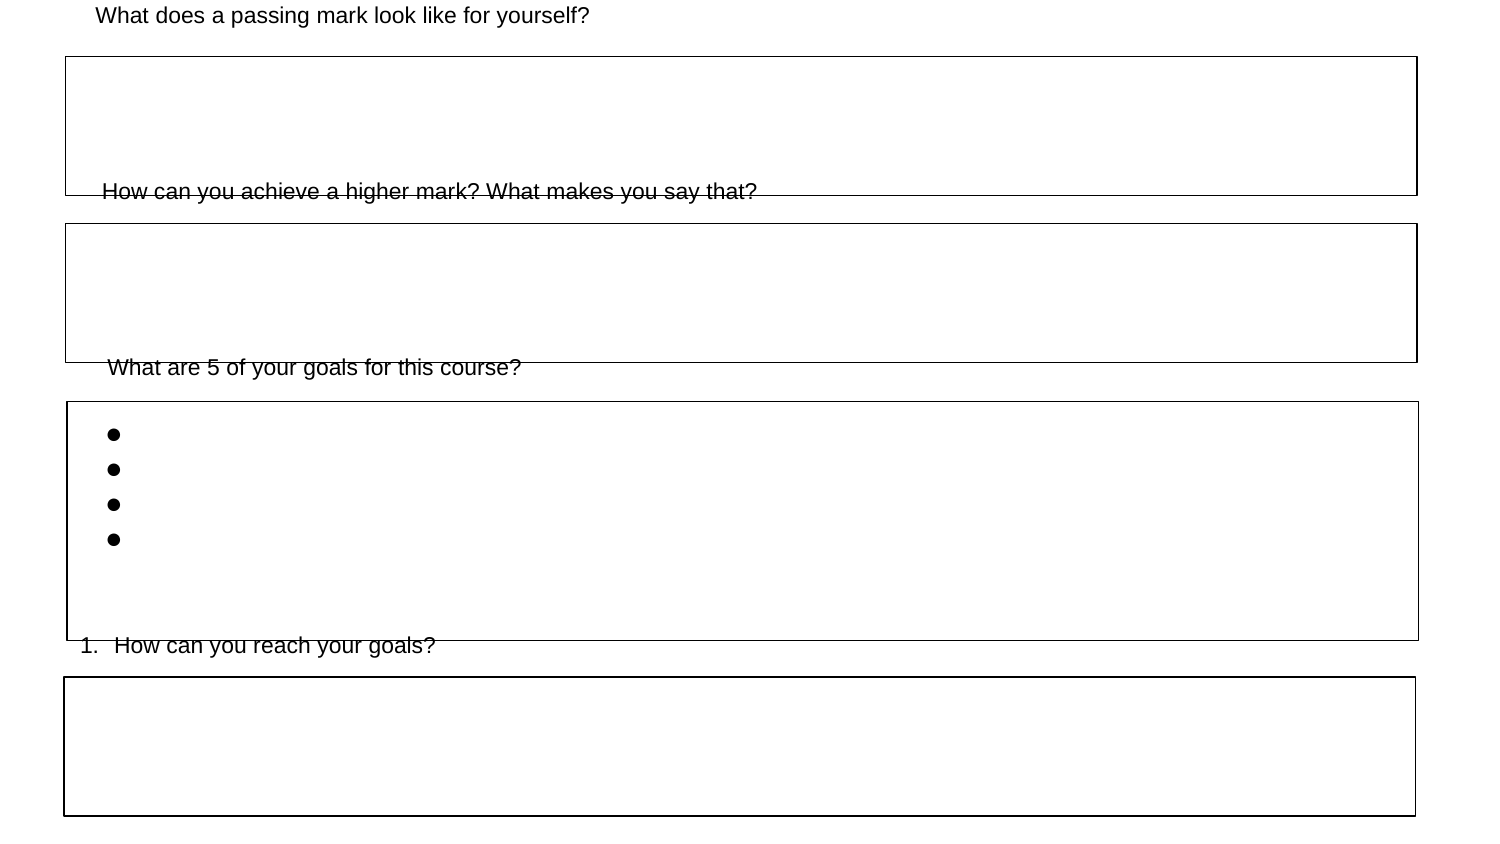

What does a passing mark look like for yourself?
 How can you achieve a higher mark? What makes you say that?
 What are 5 of your goals for this course?
 1. How can you reach your goals?